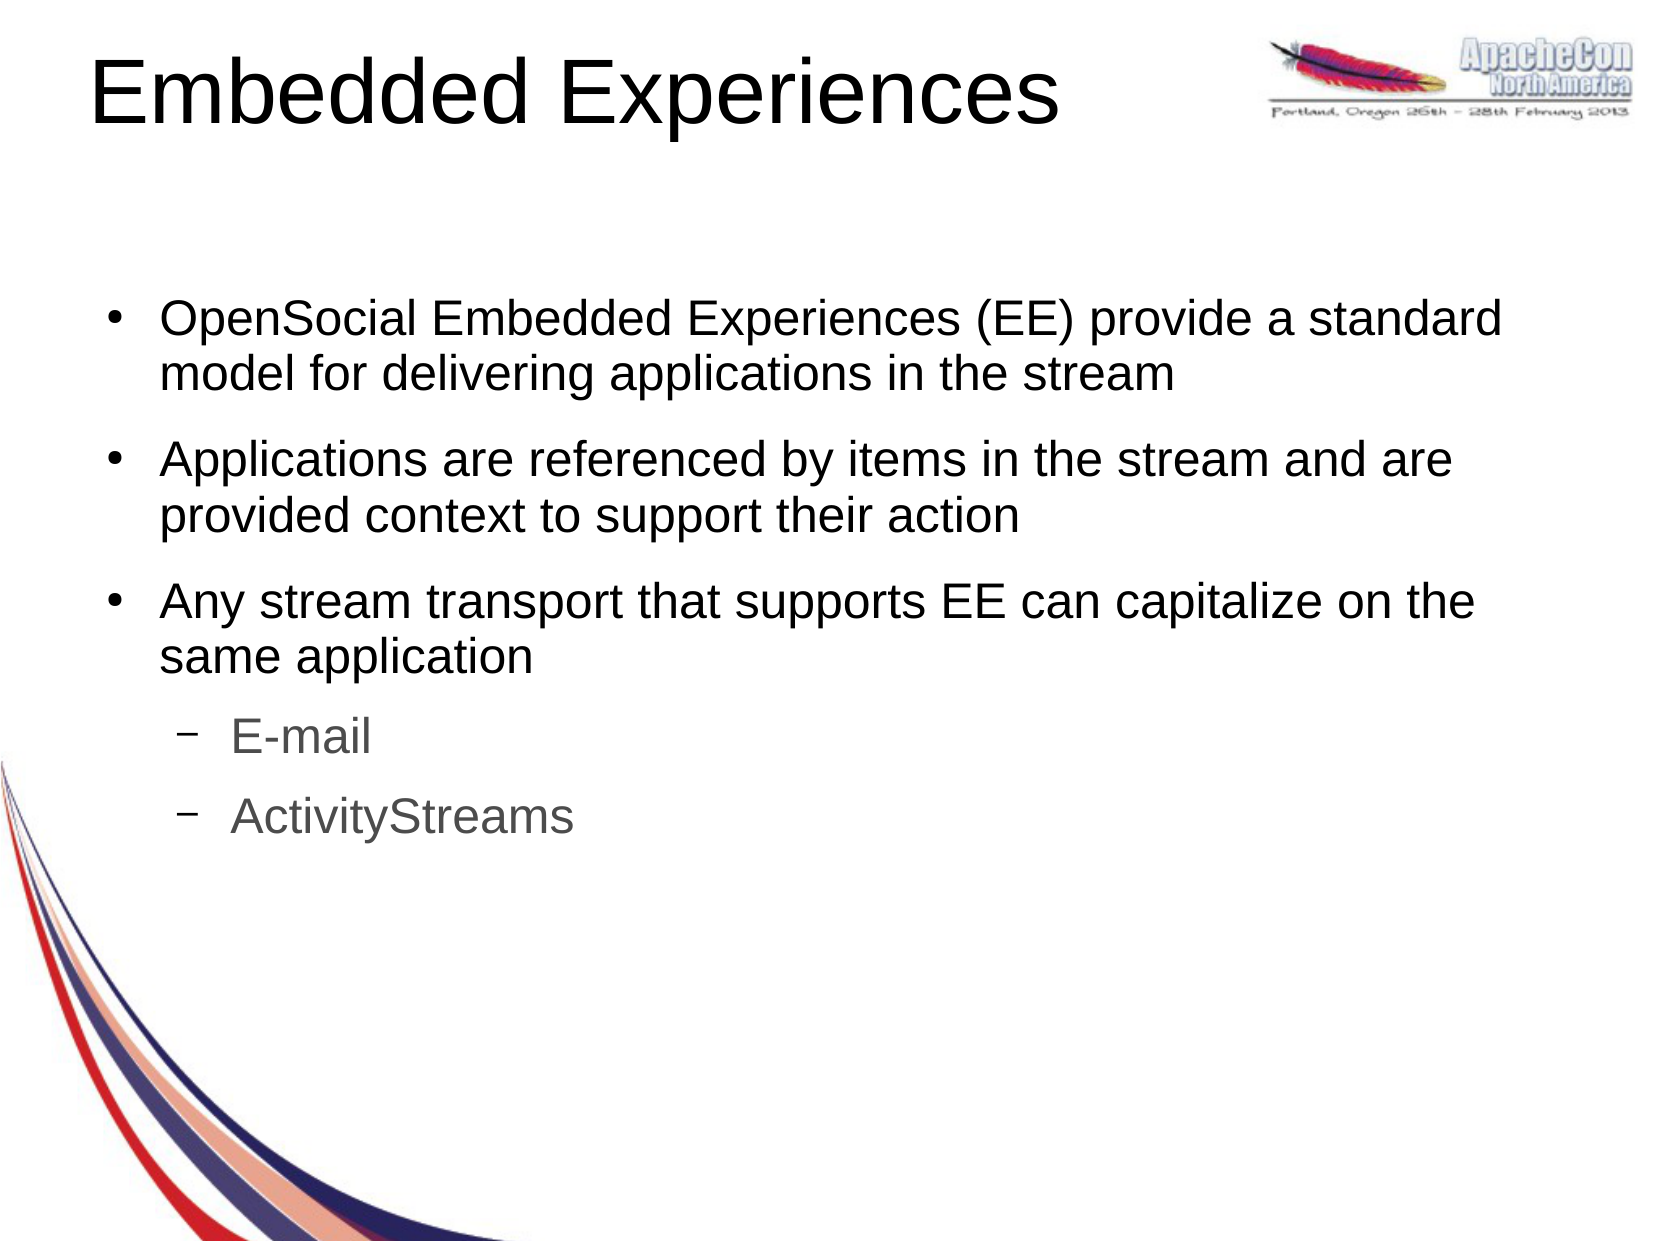

# Embedded Experiences
OpenSocial Embedded Experiences (EE) provide a standard model for delivering applications in the stream
Applications are referenced by items in the stream and are provided context to support their action
Any stream transport that supports EE can capitalize on the same application
E-mail
ActivityStreams